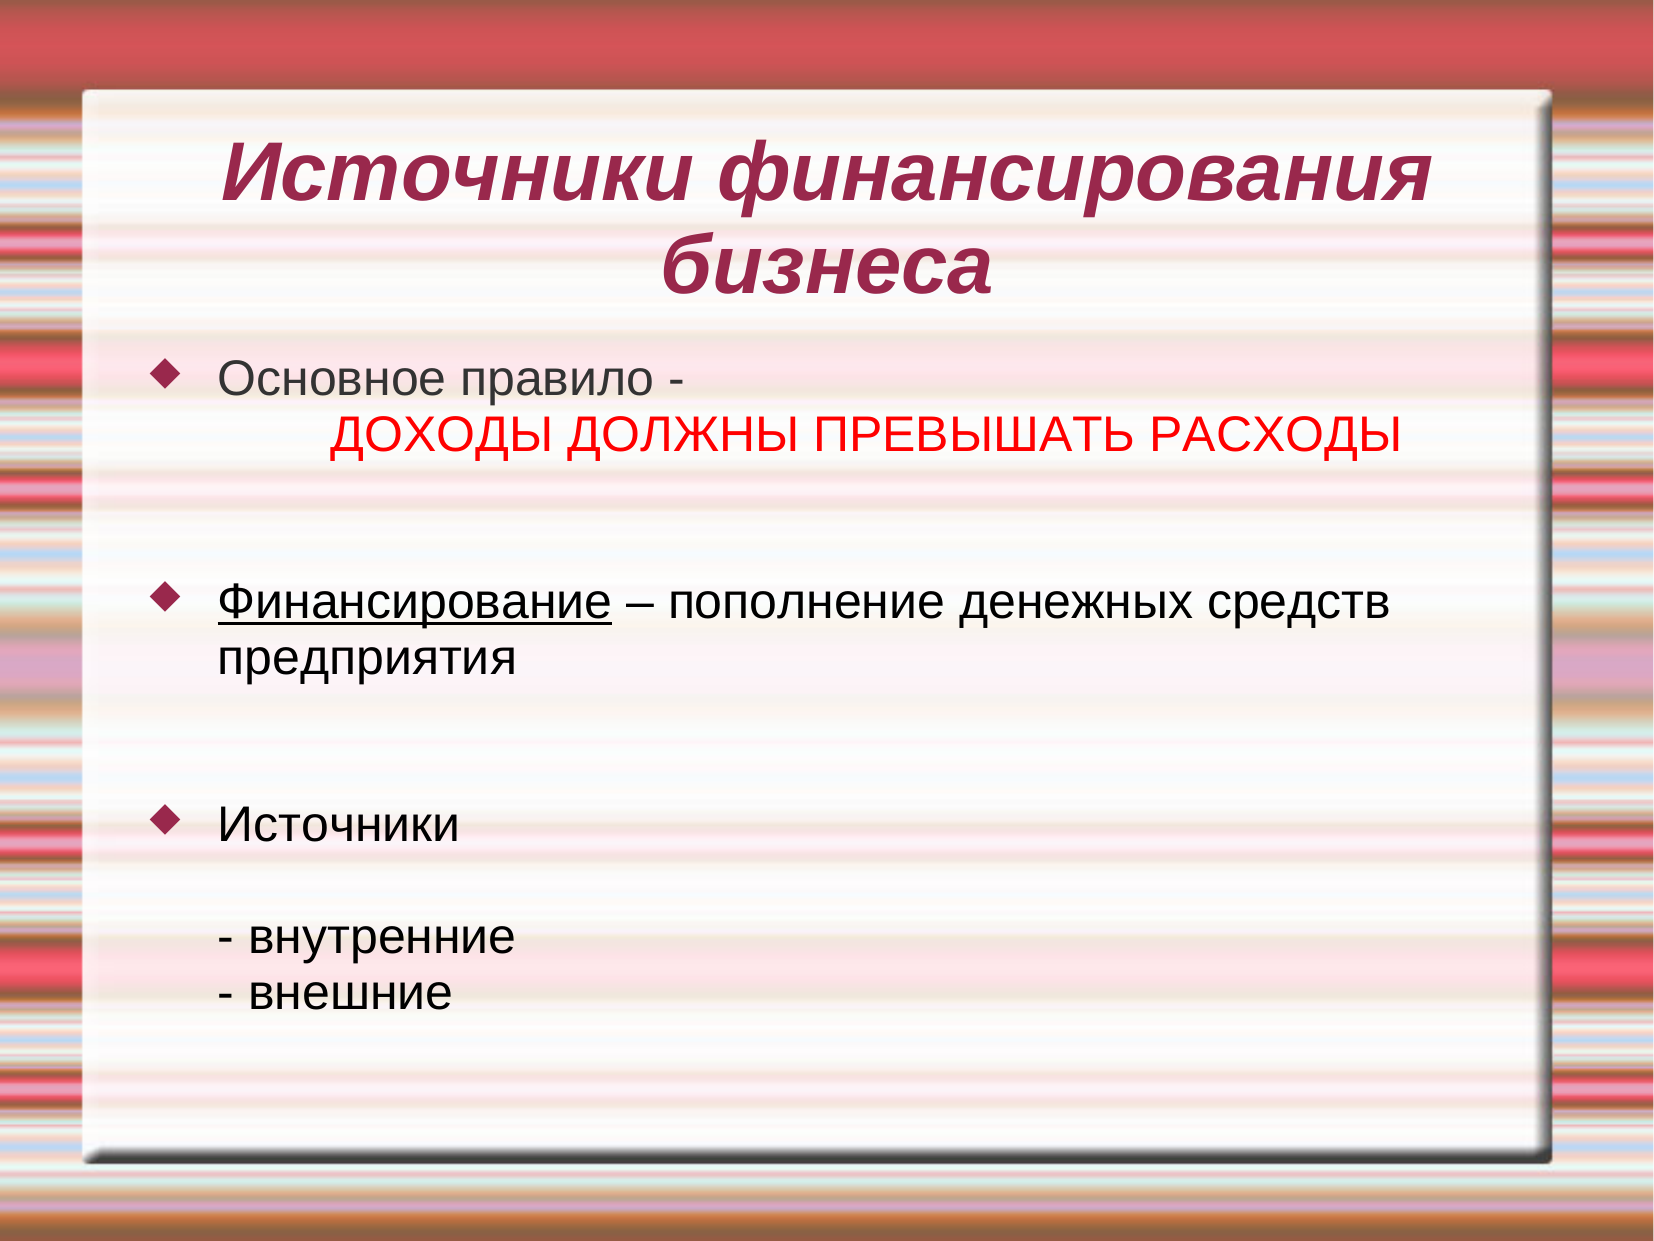

# Источники финансирования бизнеса
Основное правило -
ДОХОДЫ ДОЛЖНЫ ПРЕВЫШАТЬ РАСХОДЫ
Финансирование – пополнение денежных средств предприятия
Источники
- внутренние
- внешние